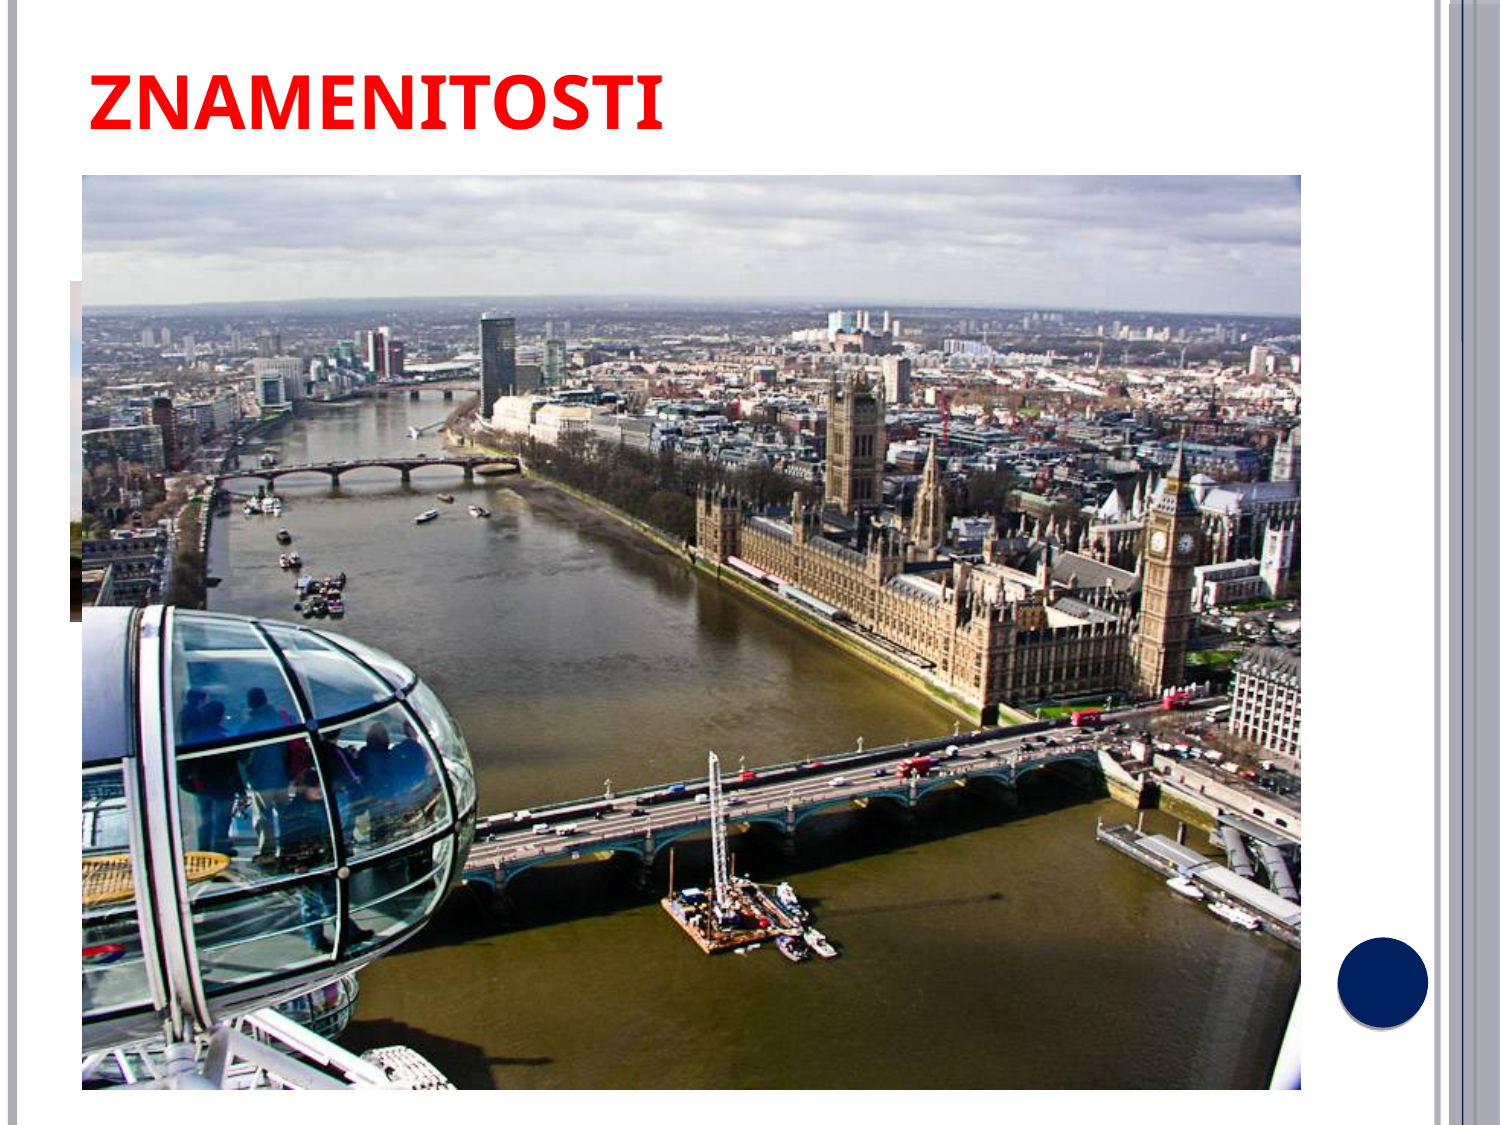

# znamenitosti
Big Ben London eye
Tower of London Tower Bridge